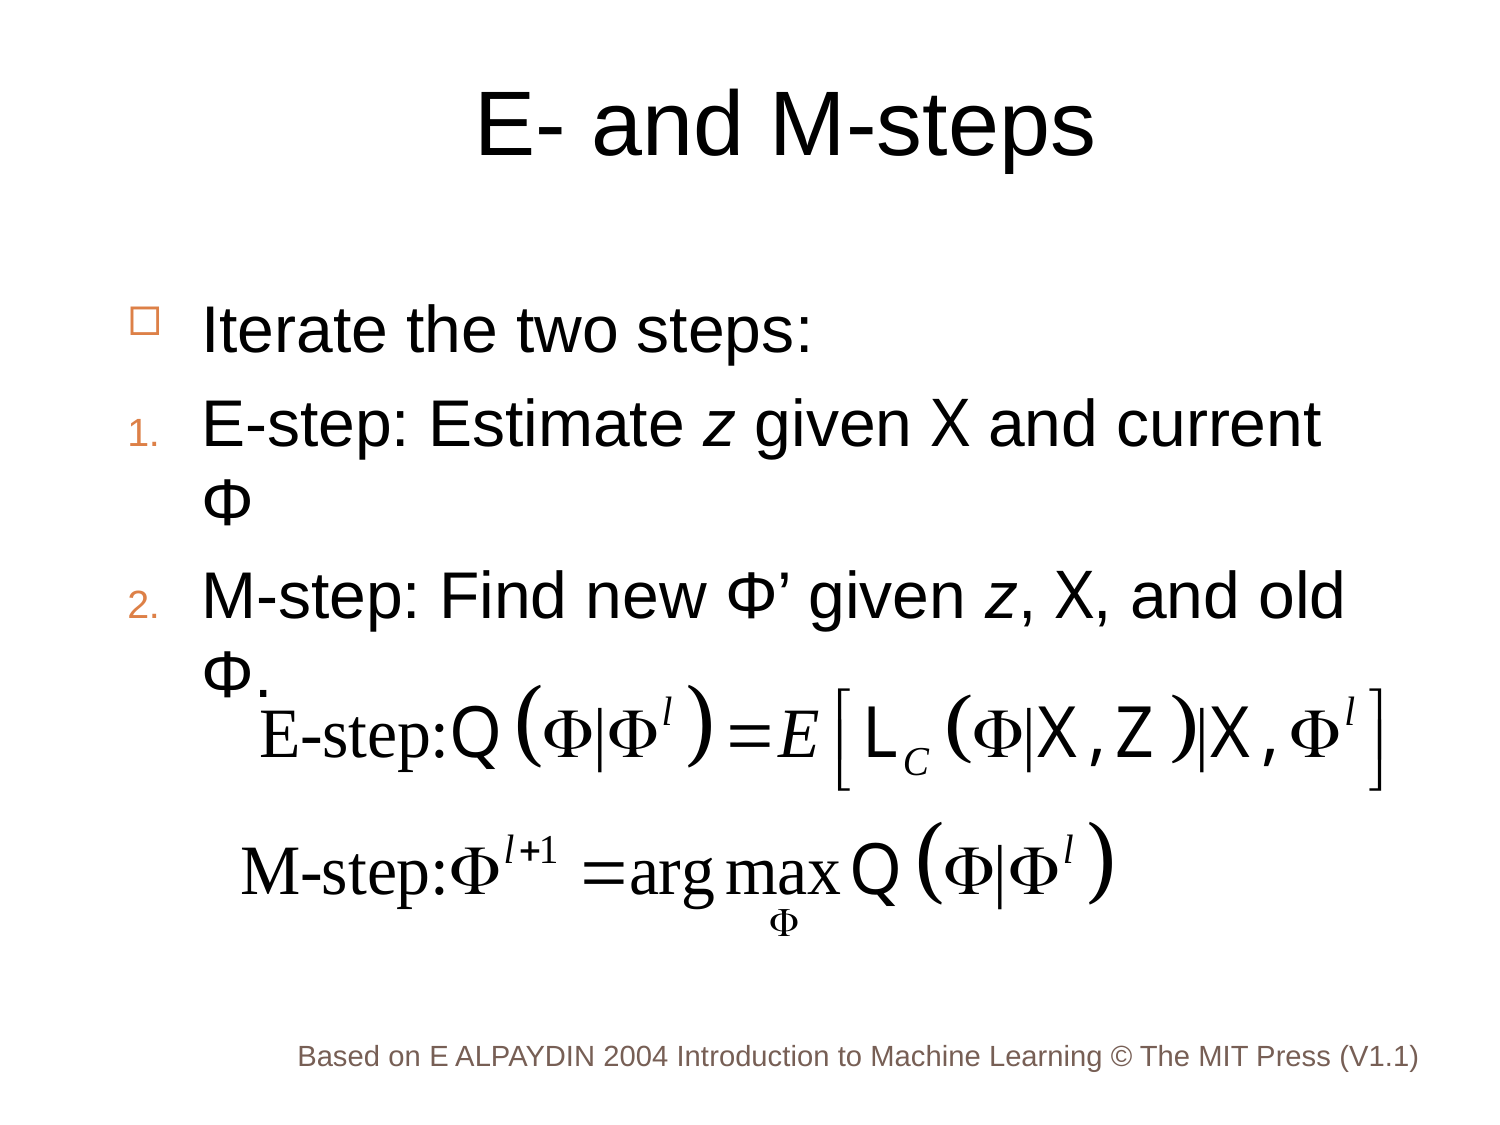

# E- and M-steps
Iterate the two steps:
E-step: Estimate z given X and current Φ
M-step: Find new Φ’ given z, X, and old Φ.
Based on E ALPAYDIN 2004 Introduction to Machine Learning © The MIT Press (V1.1)